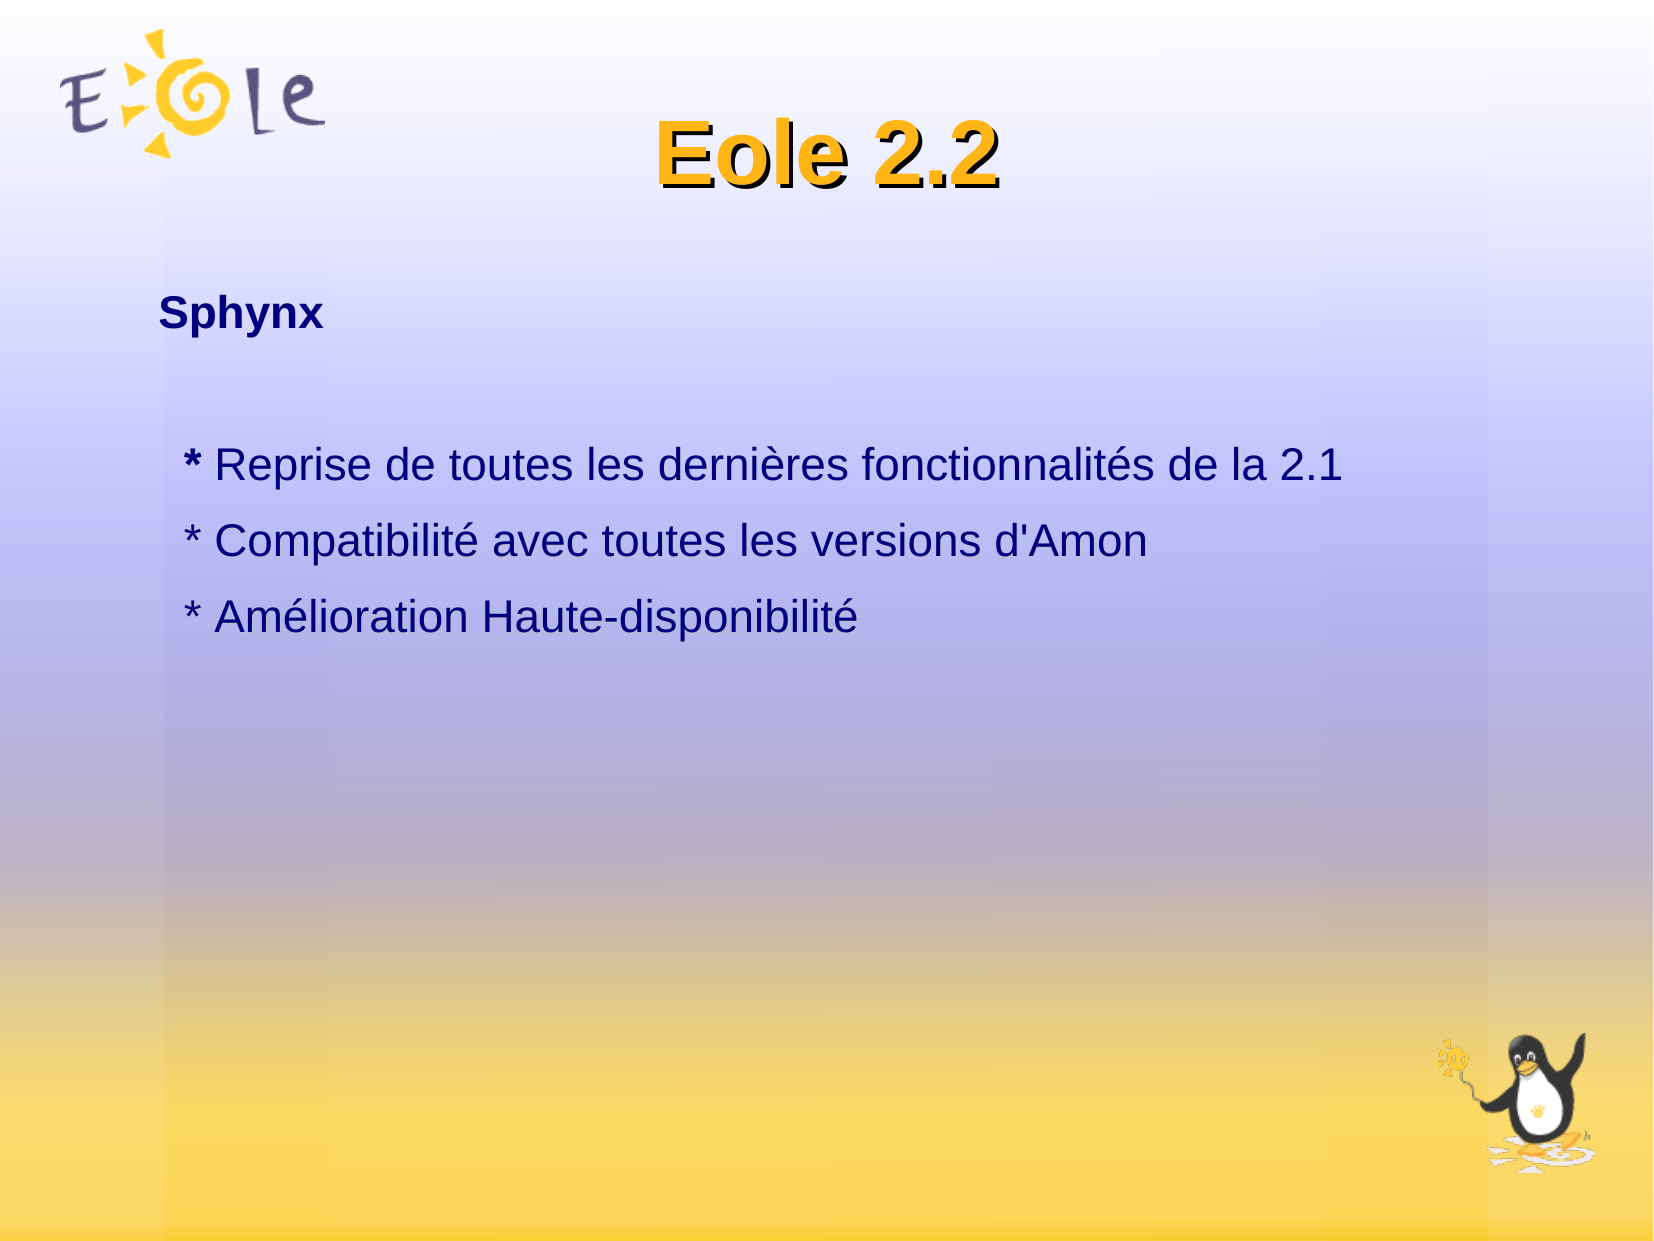

# Eole 2.2
 Sphynx
 * Reprise de toutes les dernières fonctionnalités de la 2.1
 * Compatibilité avec toutes les versions d'Amon
 * Amélioration Haute-disponibilité